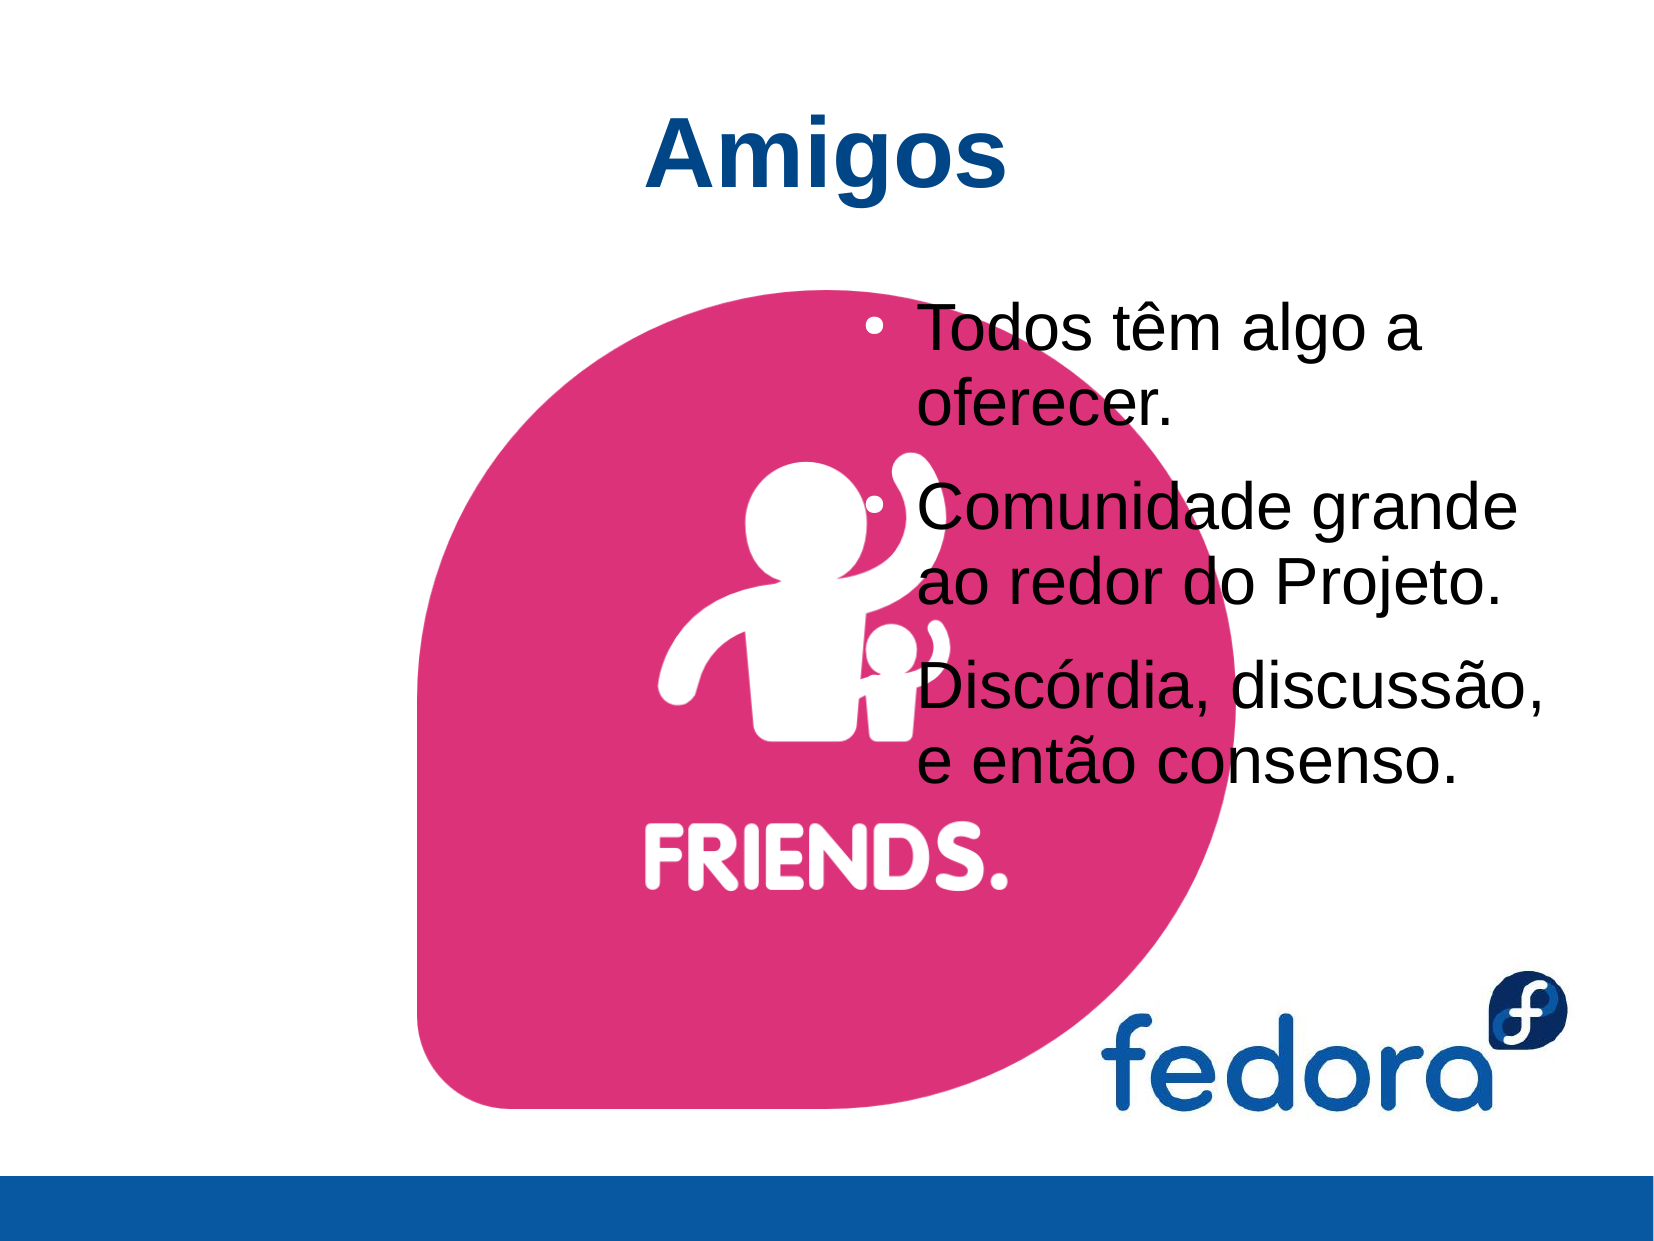

# Amigos
Todos têm algo a oferecer.
Comunidade grande ao redor do Projeto.
Discórdia, discussão, e então consenso.